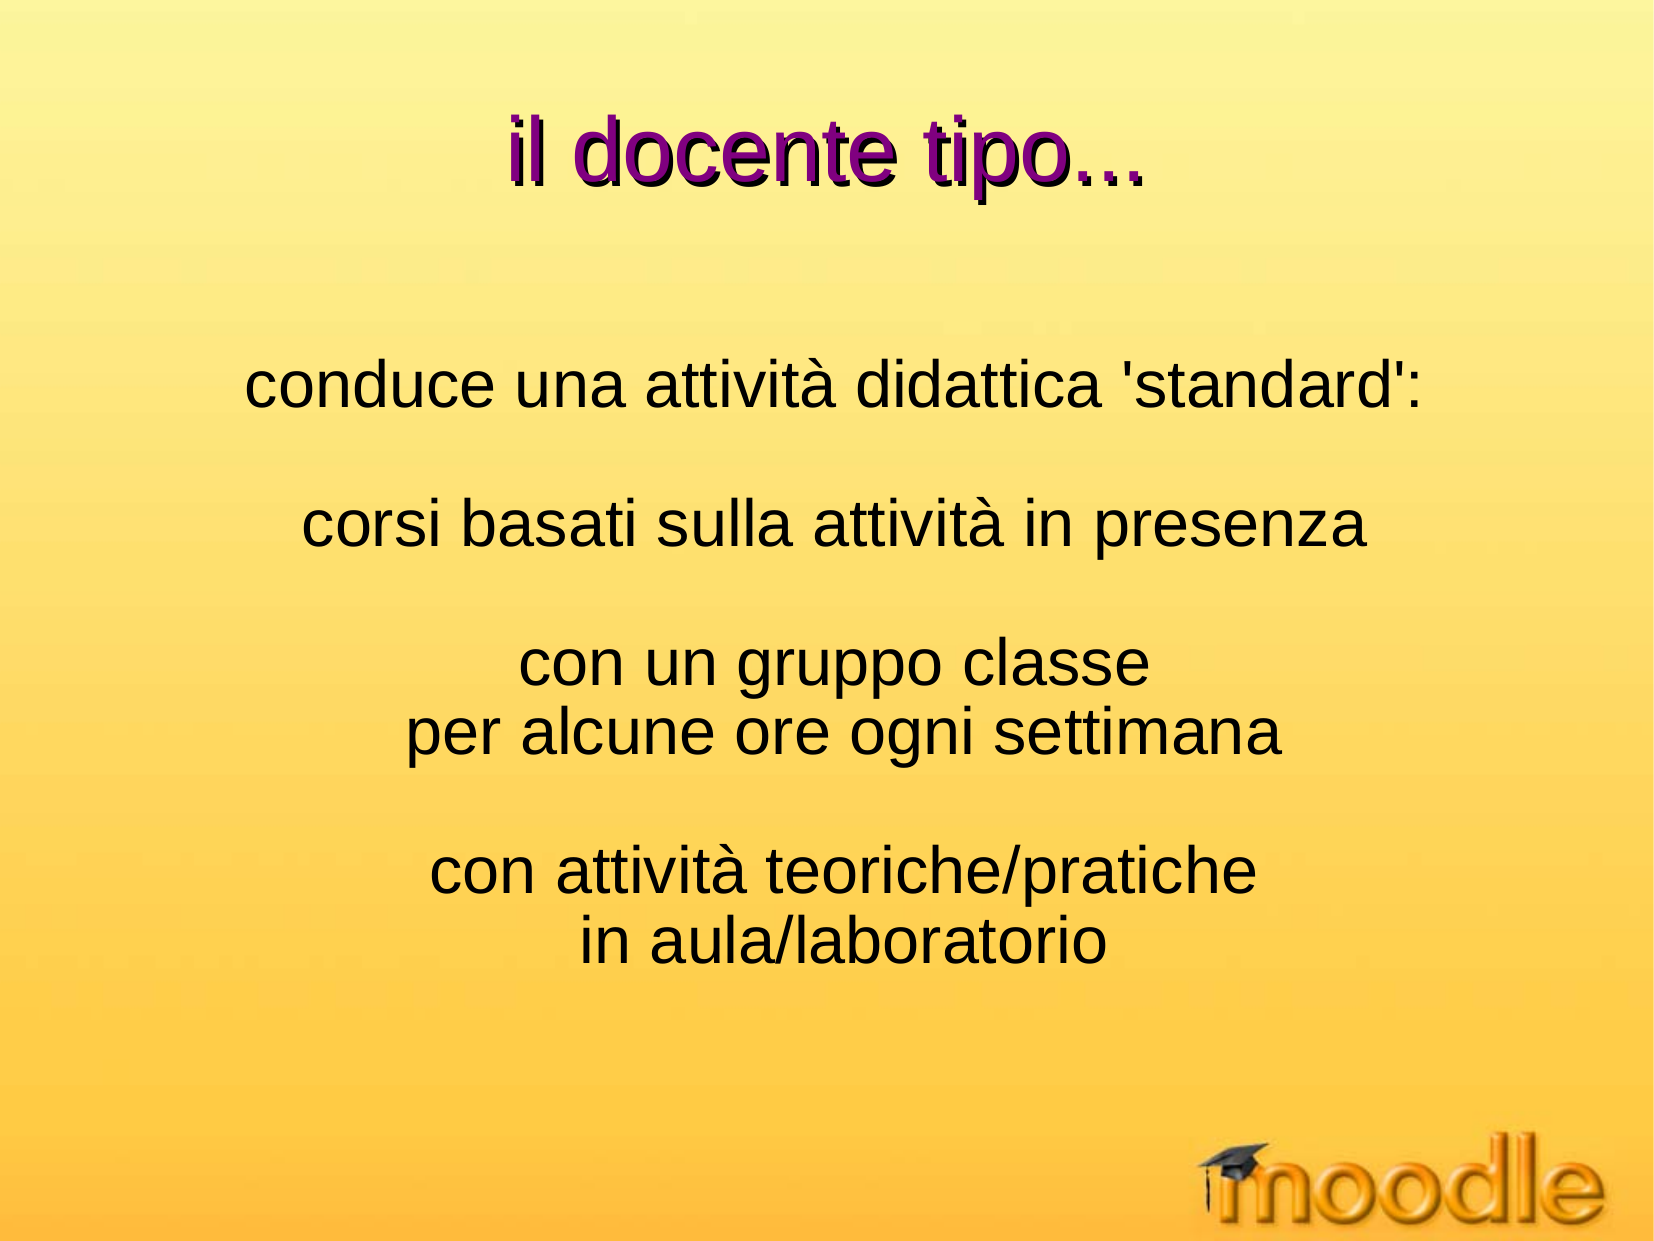

# il docente tipo...
conduce una attività didattica 'standard':
corsi basati sulla attività in presenza
con un gruppo classe
per alcune ore ogni settimana
con attività teoriche/pratiche
in aula/laboratorio